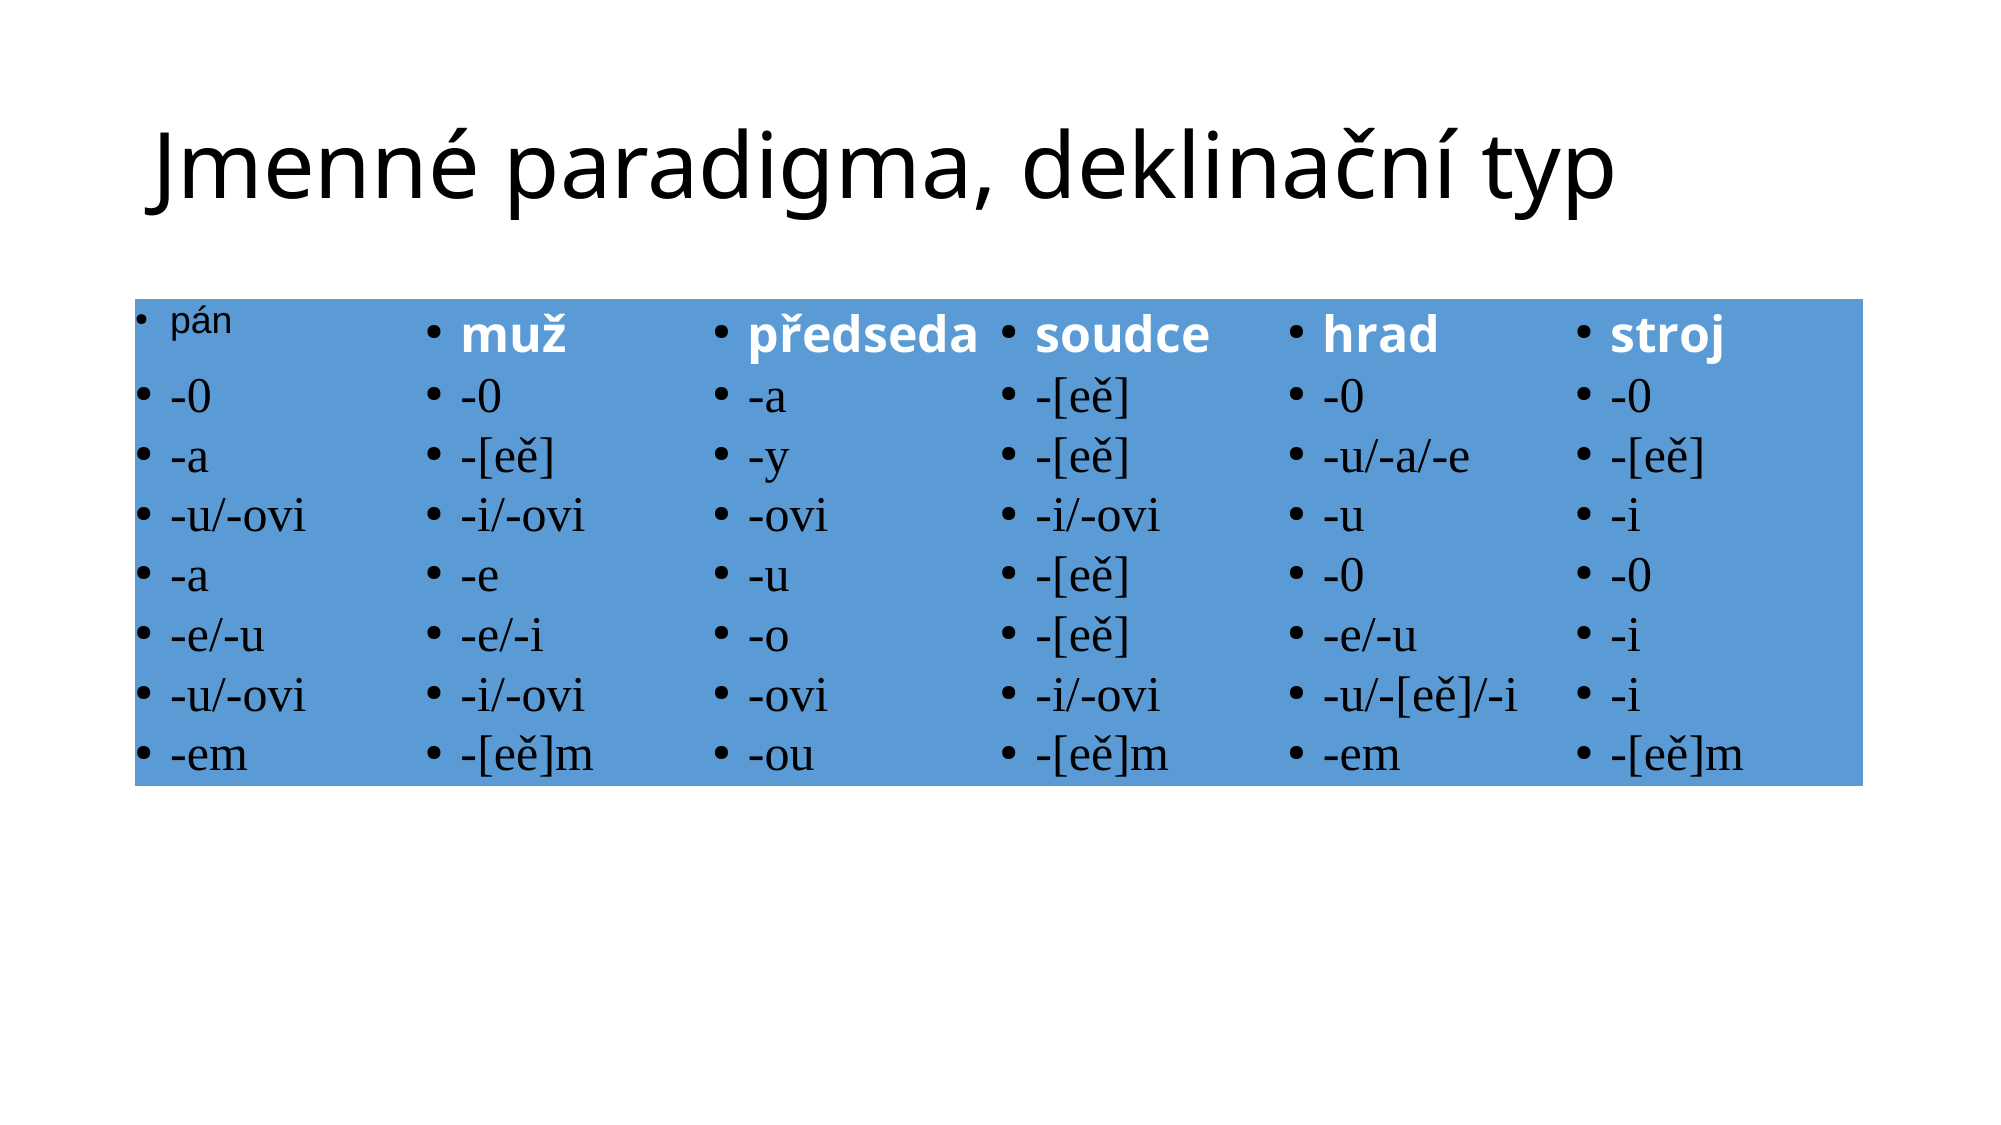

# Jmenné paradigma, deklinační typ
| pán | muž | předseda | soudce | hrad | stroj |
| --- | --- | --- | --- | --- | --- |
| -0 | -0 | -a | -[eě] | -0 | -0 |
| -a | -[eě] | -y | -[eě] | -u/-a/-e | -[eě] |
| -u/-ovi | -i/-ovi | -ovi | -i/-ovi | -u | -i |
| -a | -e | -u | -[eě] | -0 | -0 |
| -e/-u | -e/-i | -o | -[eě] | -e/-u | -i |
| -u/-ovi | -i/-ovi | -ovi | -i/-ovi | -u/-[eě]/-i | -i |
| -em | -[eě]m | -ou | -[eě]m | -em | -[eě]m |